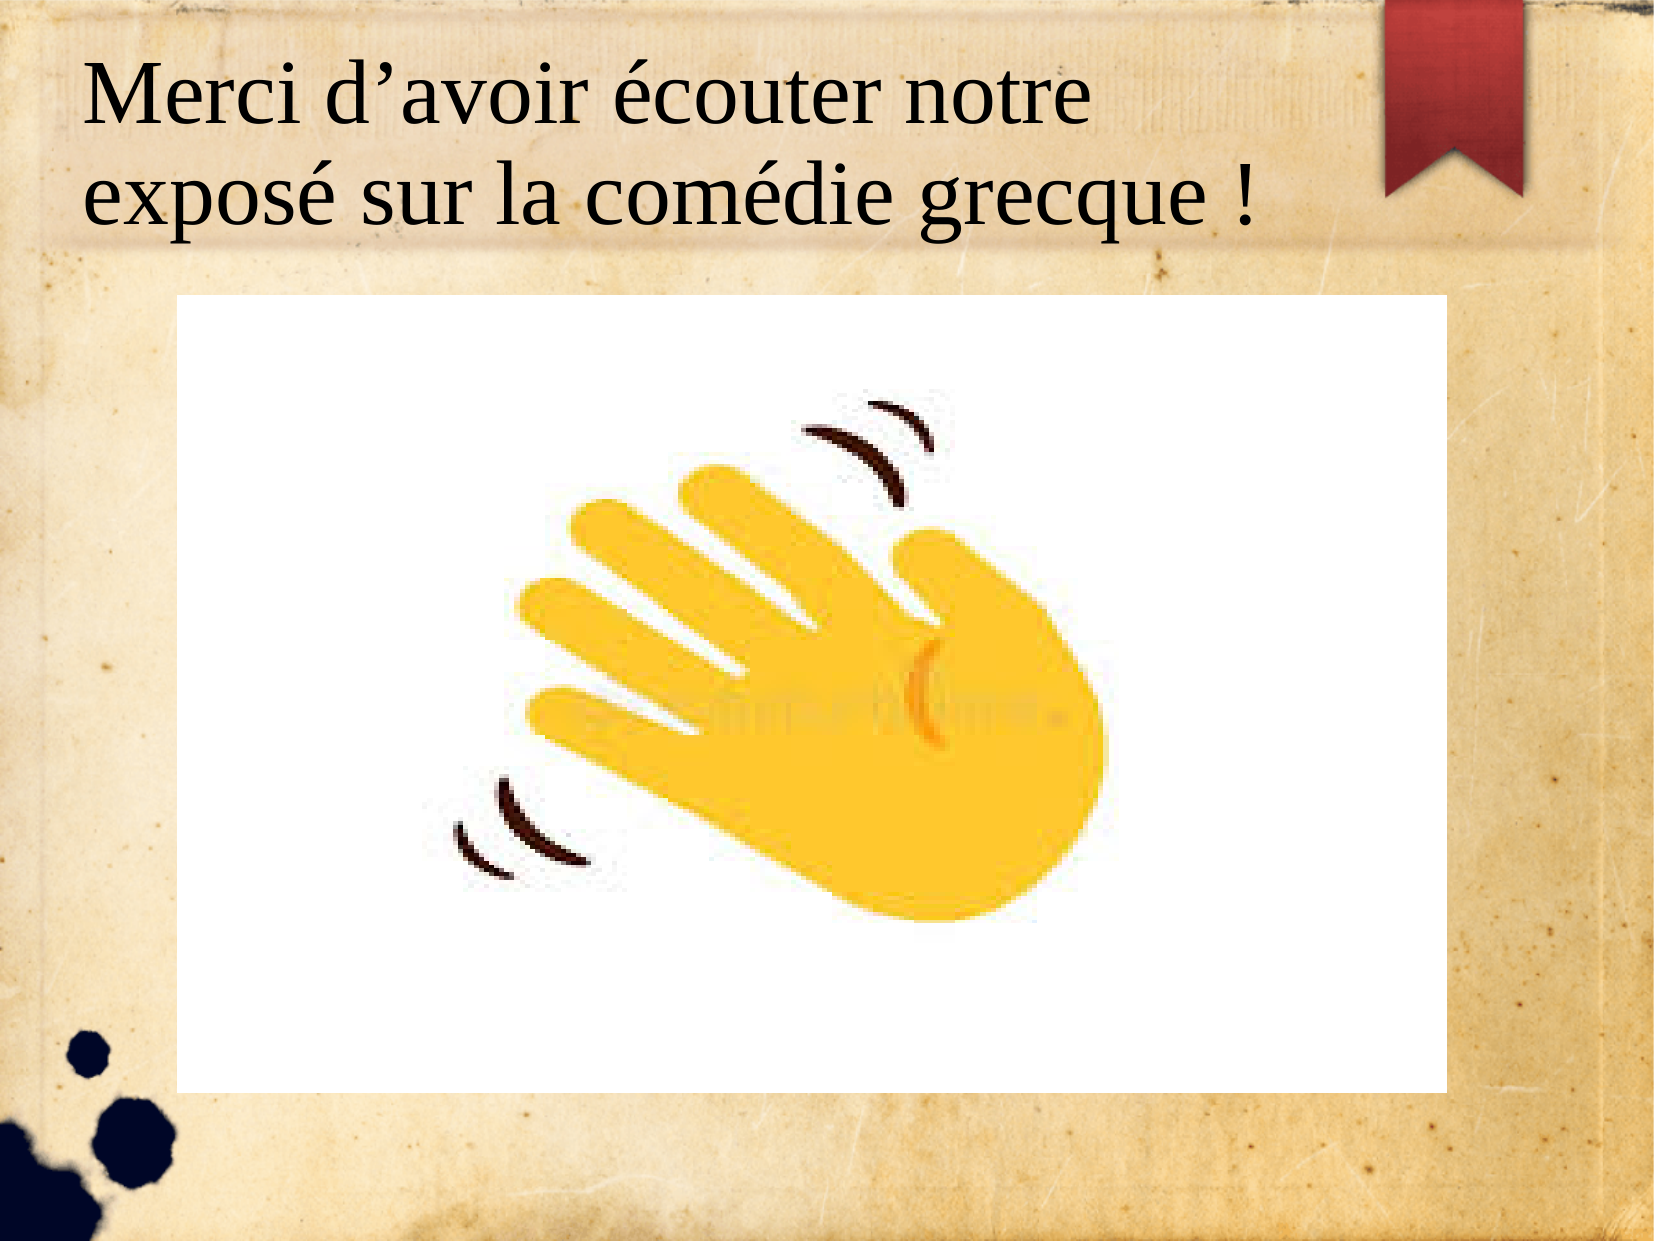

# Merci d’avoir écouter notre exposé sur la comédie grecque !